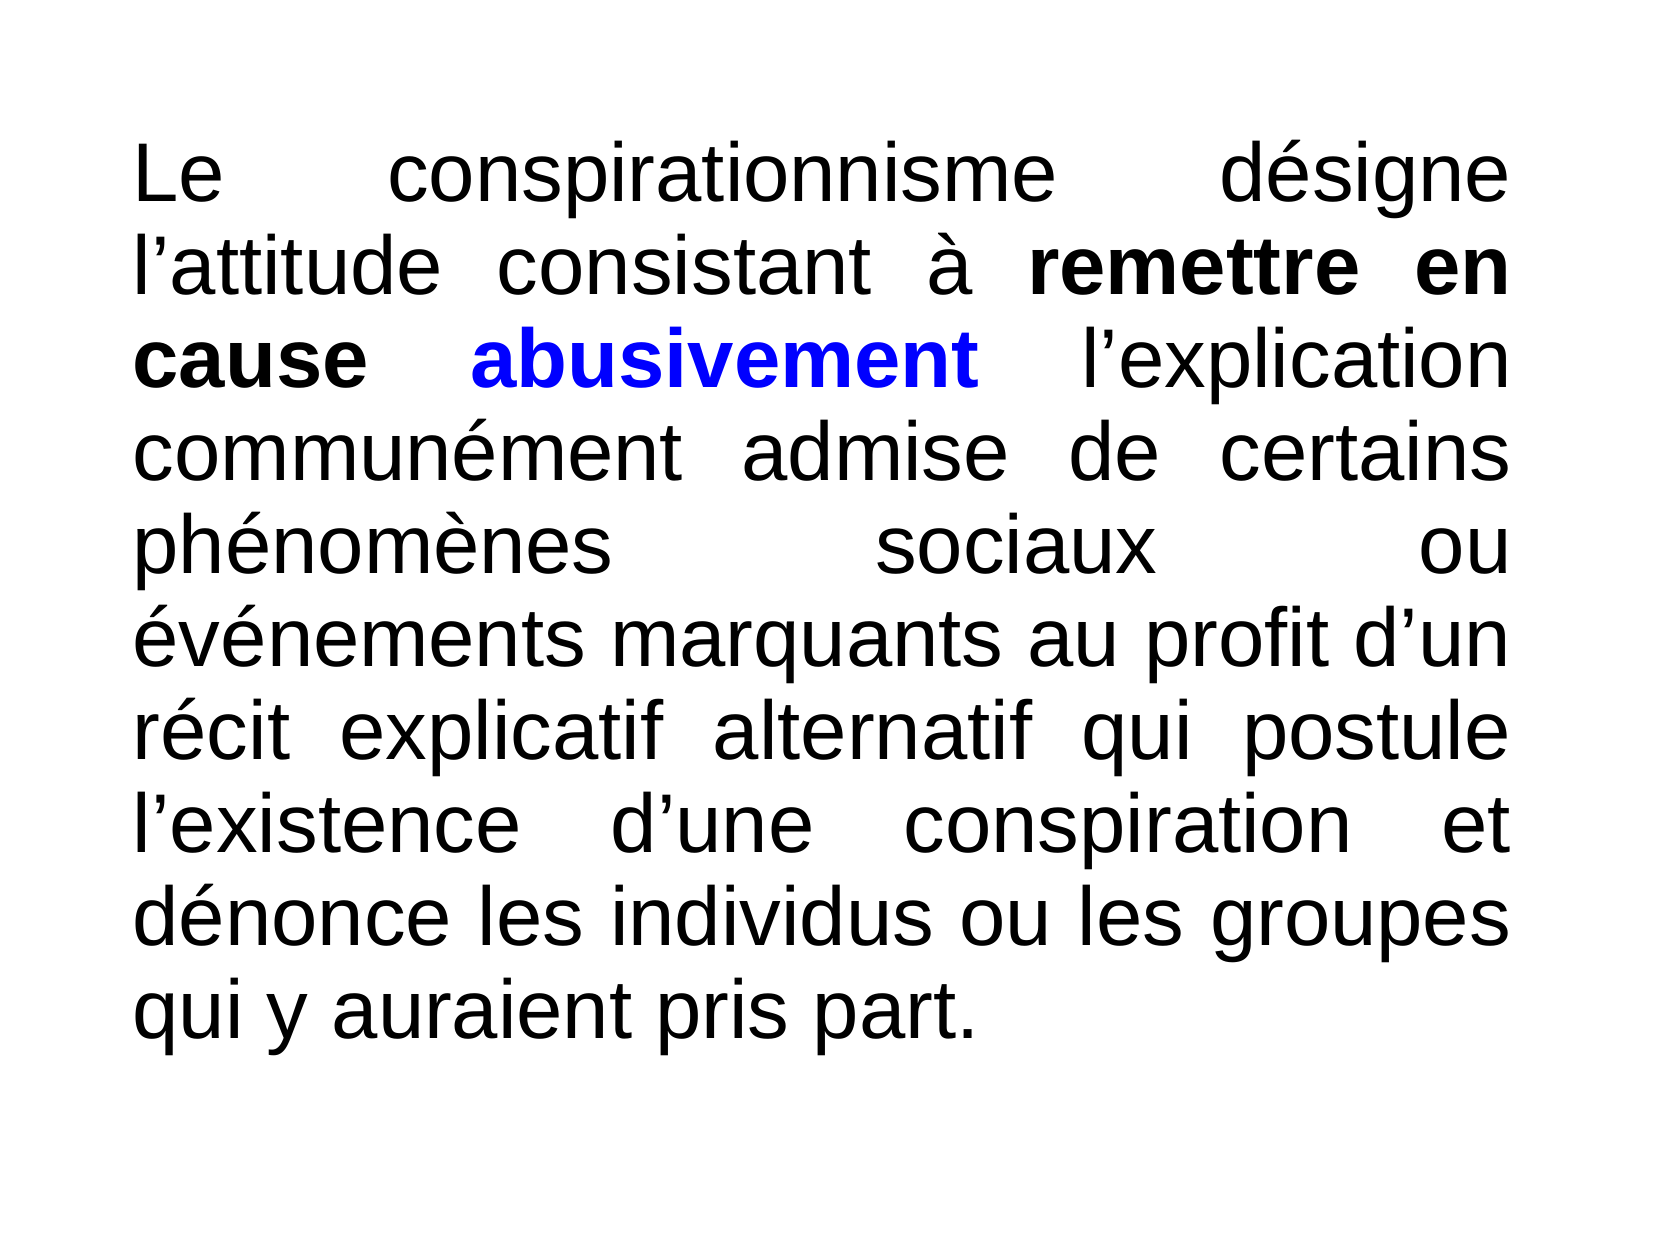

Le conspirationnisme désigne l’attitude consistant à remettre en cause abusivement l’explication communément admise de certains phénomènes sociaux ou événements marquants au profit d’un récit explicatif alternatif qui postule l’existence d’une conspiration et dénonce les individus ou les groupes qui y auraient pris part.